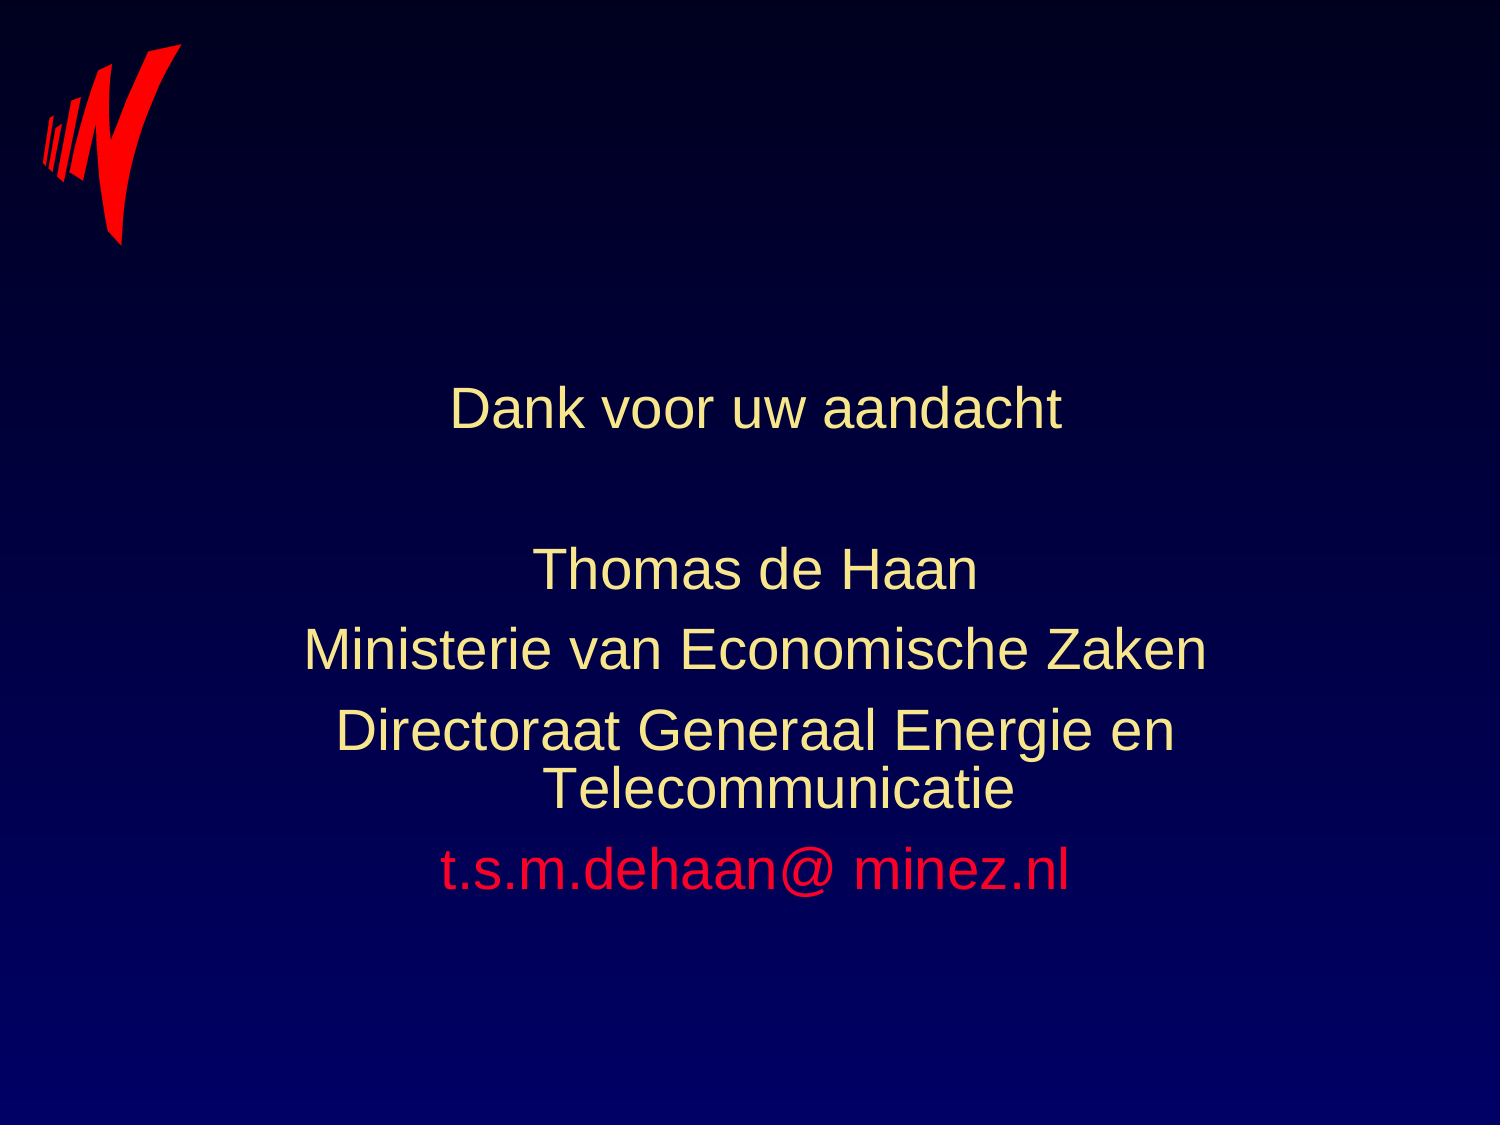

# Dank voor uw aandacht
Thomas de Haan
Ministerie van Economische Zaken
Directoraat Generaal Energie en Telecommunicatie
t.s.m.dehaan@ minez.nl